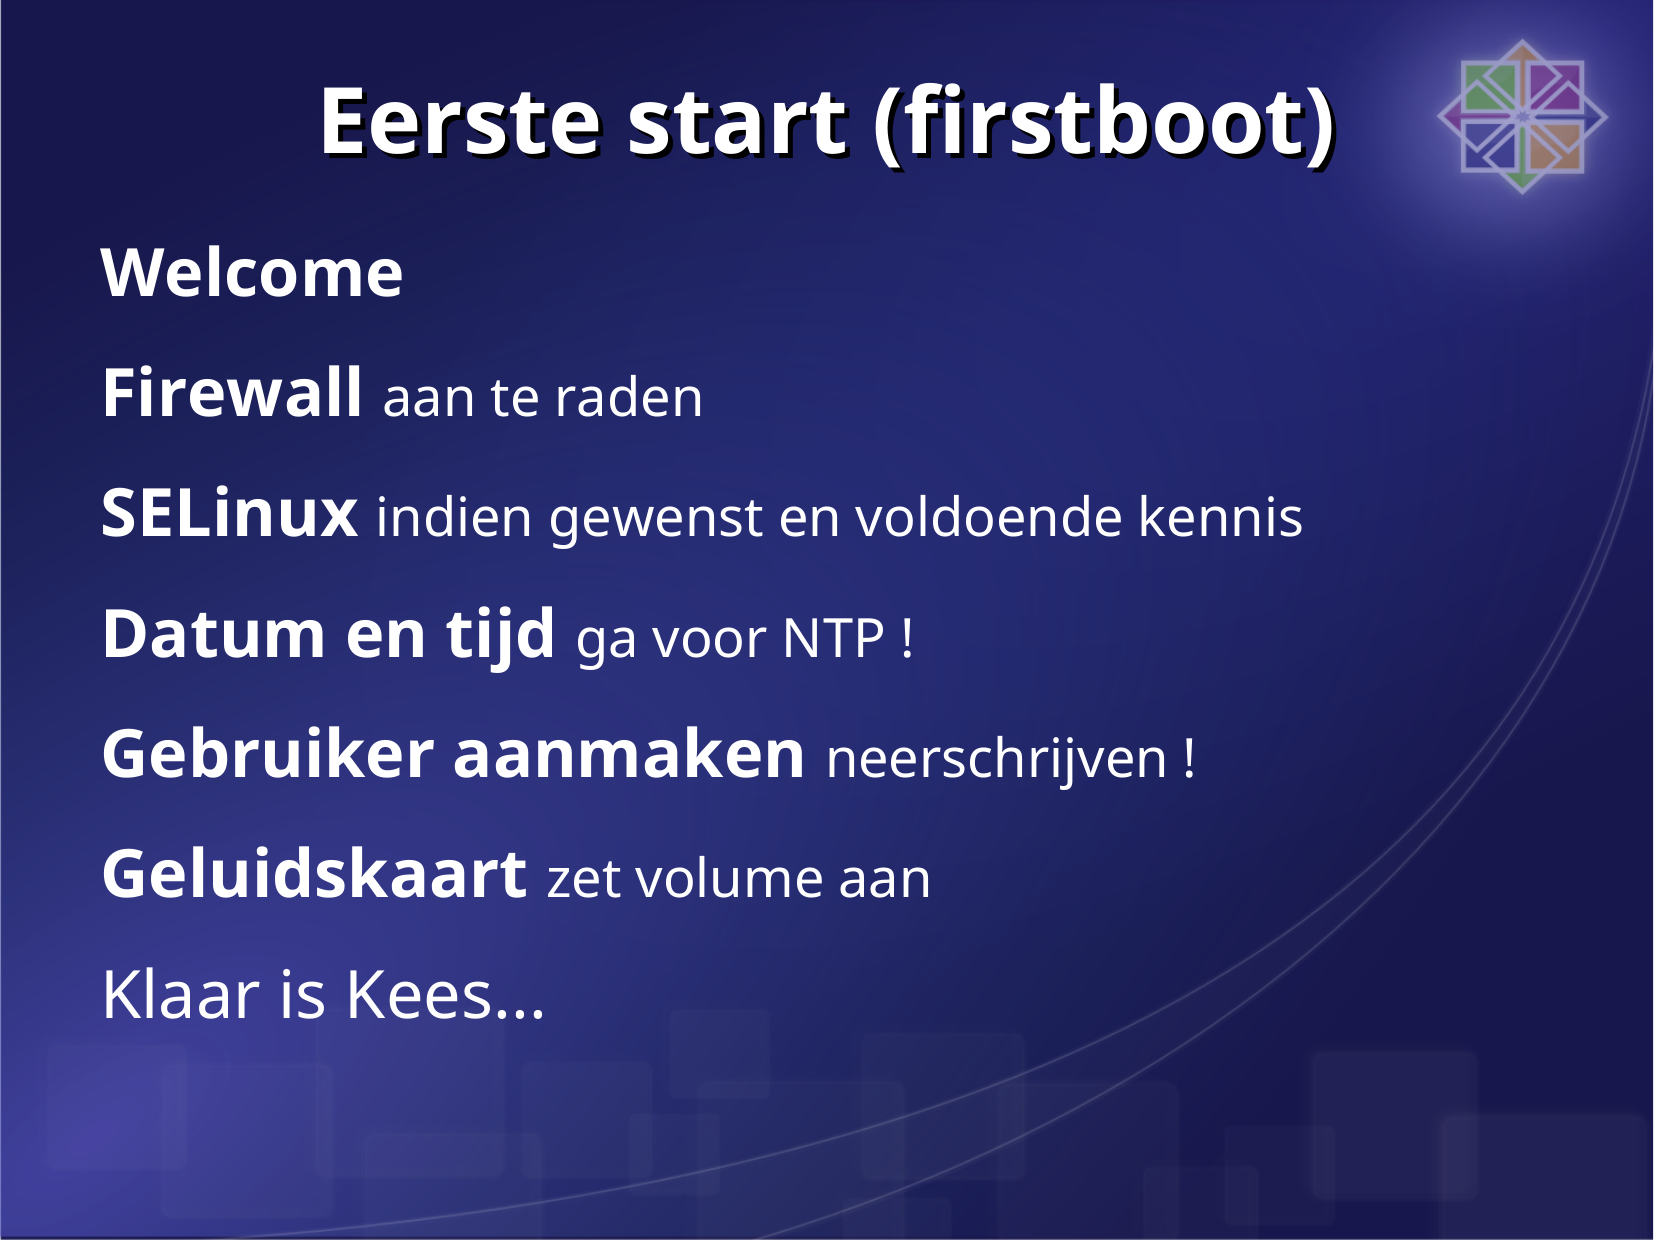

# Eerste start (firstboot)
Welcome
Firewall aan te raden
SELinux indien gewenst en voldoende kennis
Datum en tijd ga voor NTP !
Gebruiker aanmaken neerschrijven !
Geluidskaart zet volume aan
Klaar is Kees...